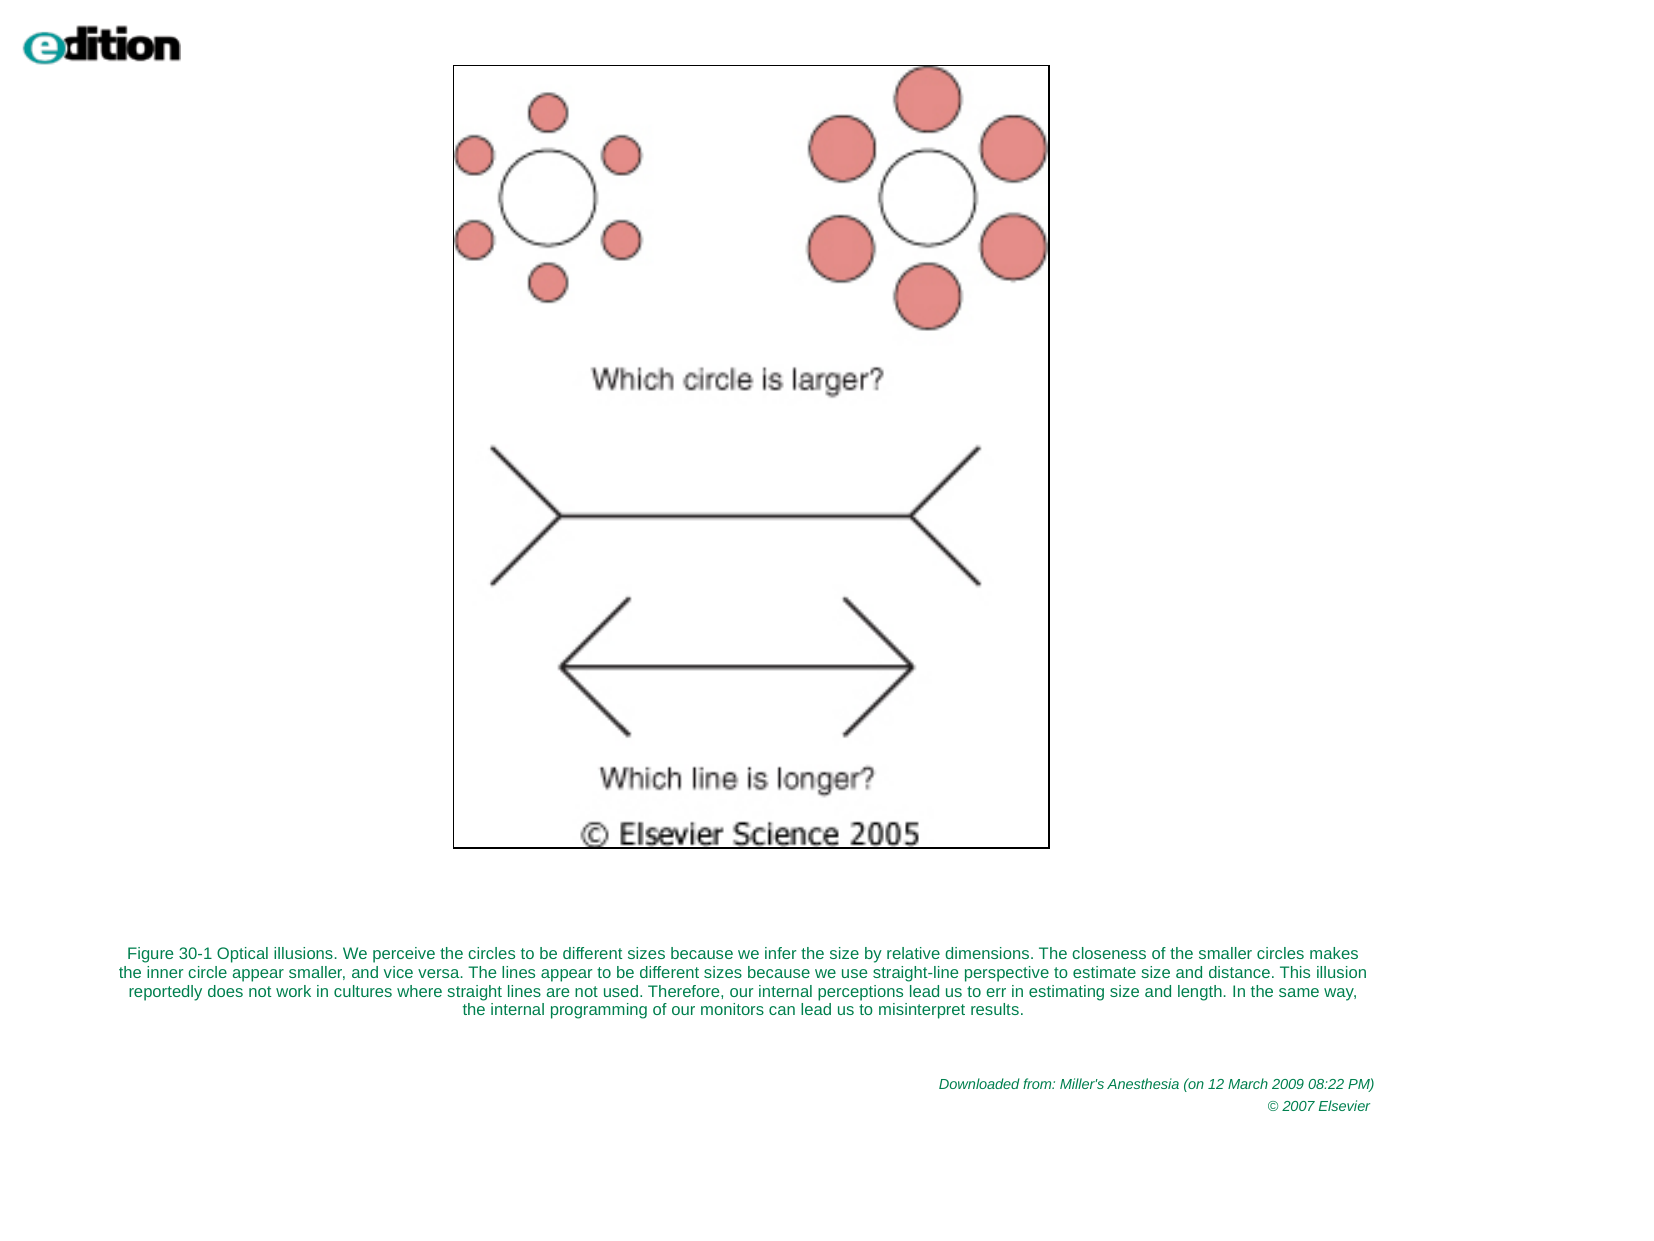

Figure 30-1 Optical illusions. We perceive the circles to be different sizes because we infer the size by relative dimensions. The closeness of the smaller circles makes the inner circle appear smaller, and vice versa. The lines appear to be different sizes because we use straight-line perspective to estimate size and distance. This illusion reportedly does not work in cultures where straight lines are not used. Therefore, our internal perceptions lead us to err in estimating size and length. In the same way, the internal programming of our monitors can lead us to misinterpret results.
Downloaded from: Miller's Anesthesia (on 12 March 2009 08:22 PM)
© 2007 Elsevier